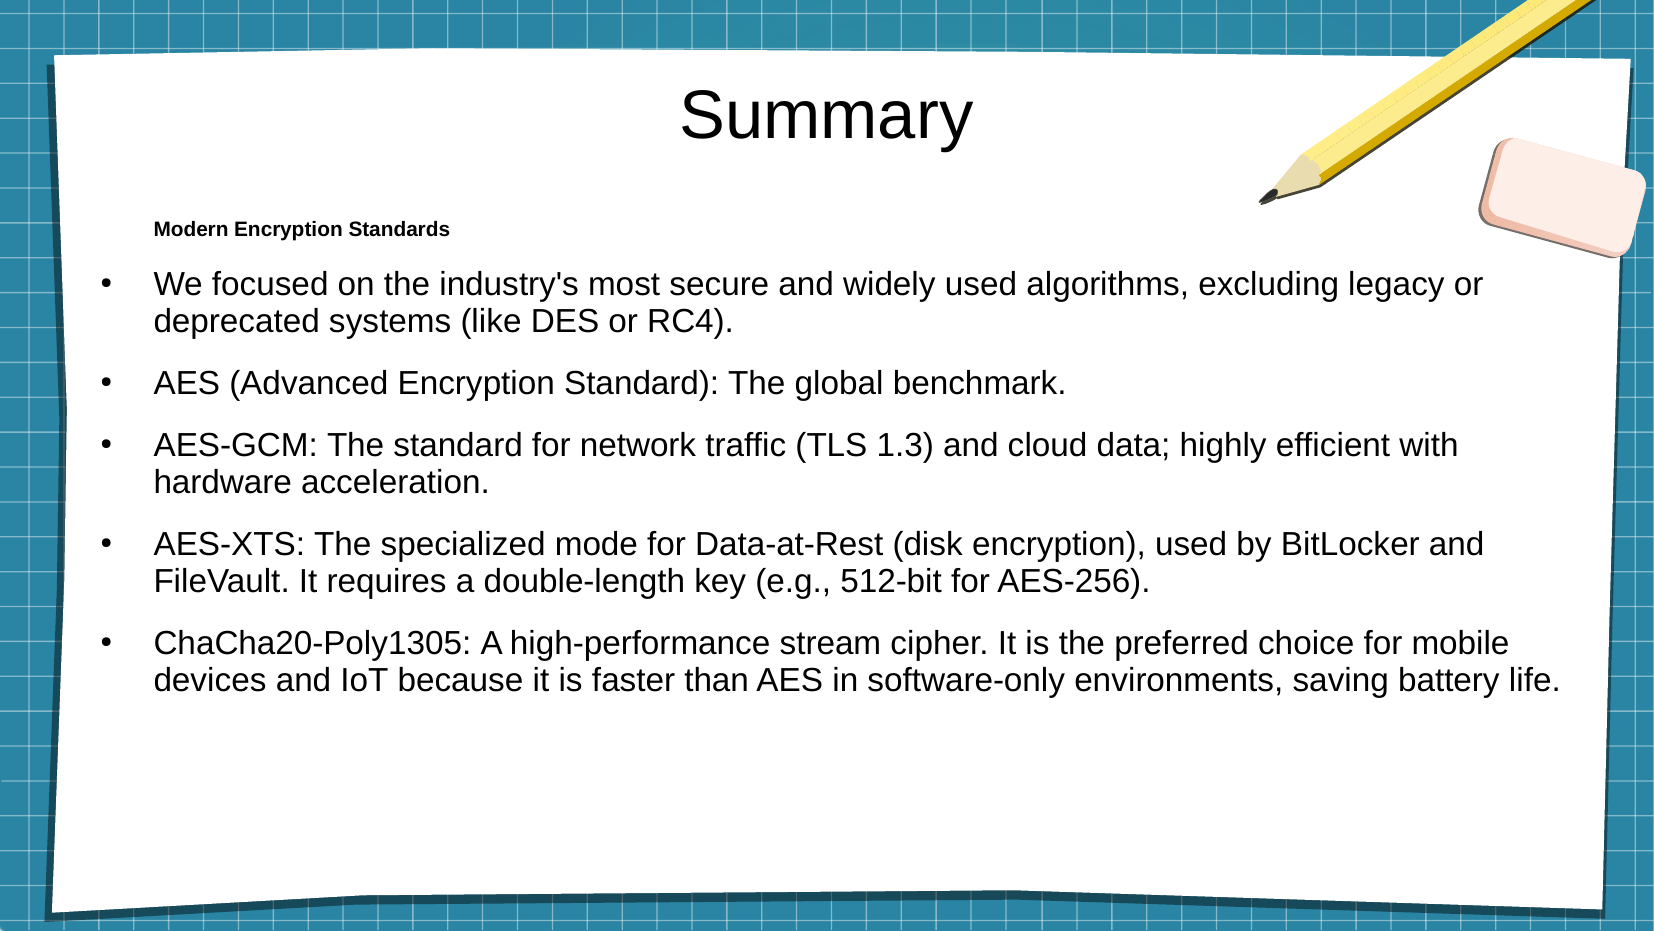

# Summary
Modern Encryption Standards
We focused on the industry's most secure and widely used algorithms, excluding legacy or deprecated systems (like DES or RC4).
AES (Advanced Encryption Standard): The global benchmark.
AES-GCM: The standard for network traffic (TLS 1.3) and cloud data; highly efficient with hardware acceleration.
AES-XTS: The specialized mode for Data-at-Rest (disk encryption), used by BitLocker and FileVault. It requires a double-length key (e.g., 512-bit for AES-256).
ChaCha20-Poly1305: A high-performance stream cipher. It is the preferred choice for mobile devices and IoT because it is faster than AES in software-only environments, saving battery life.